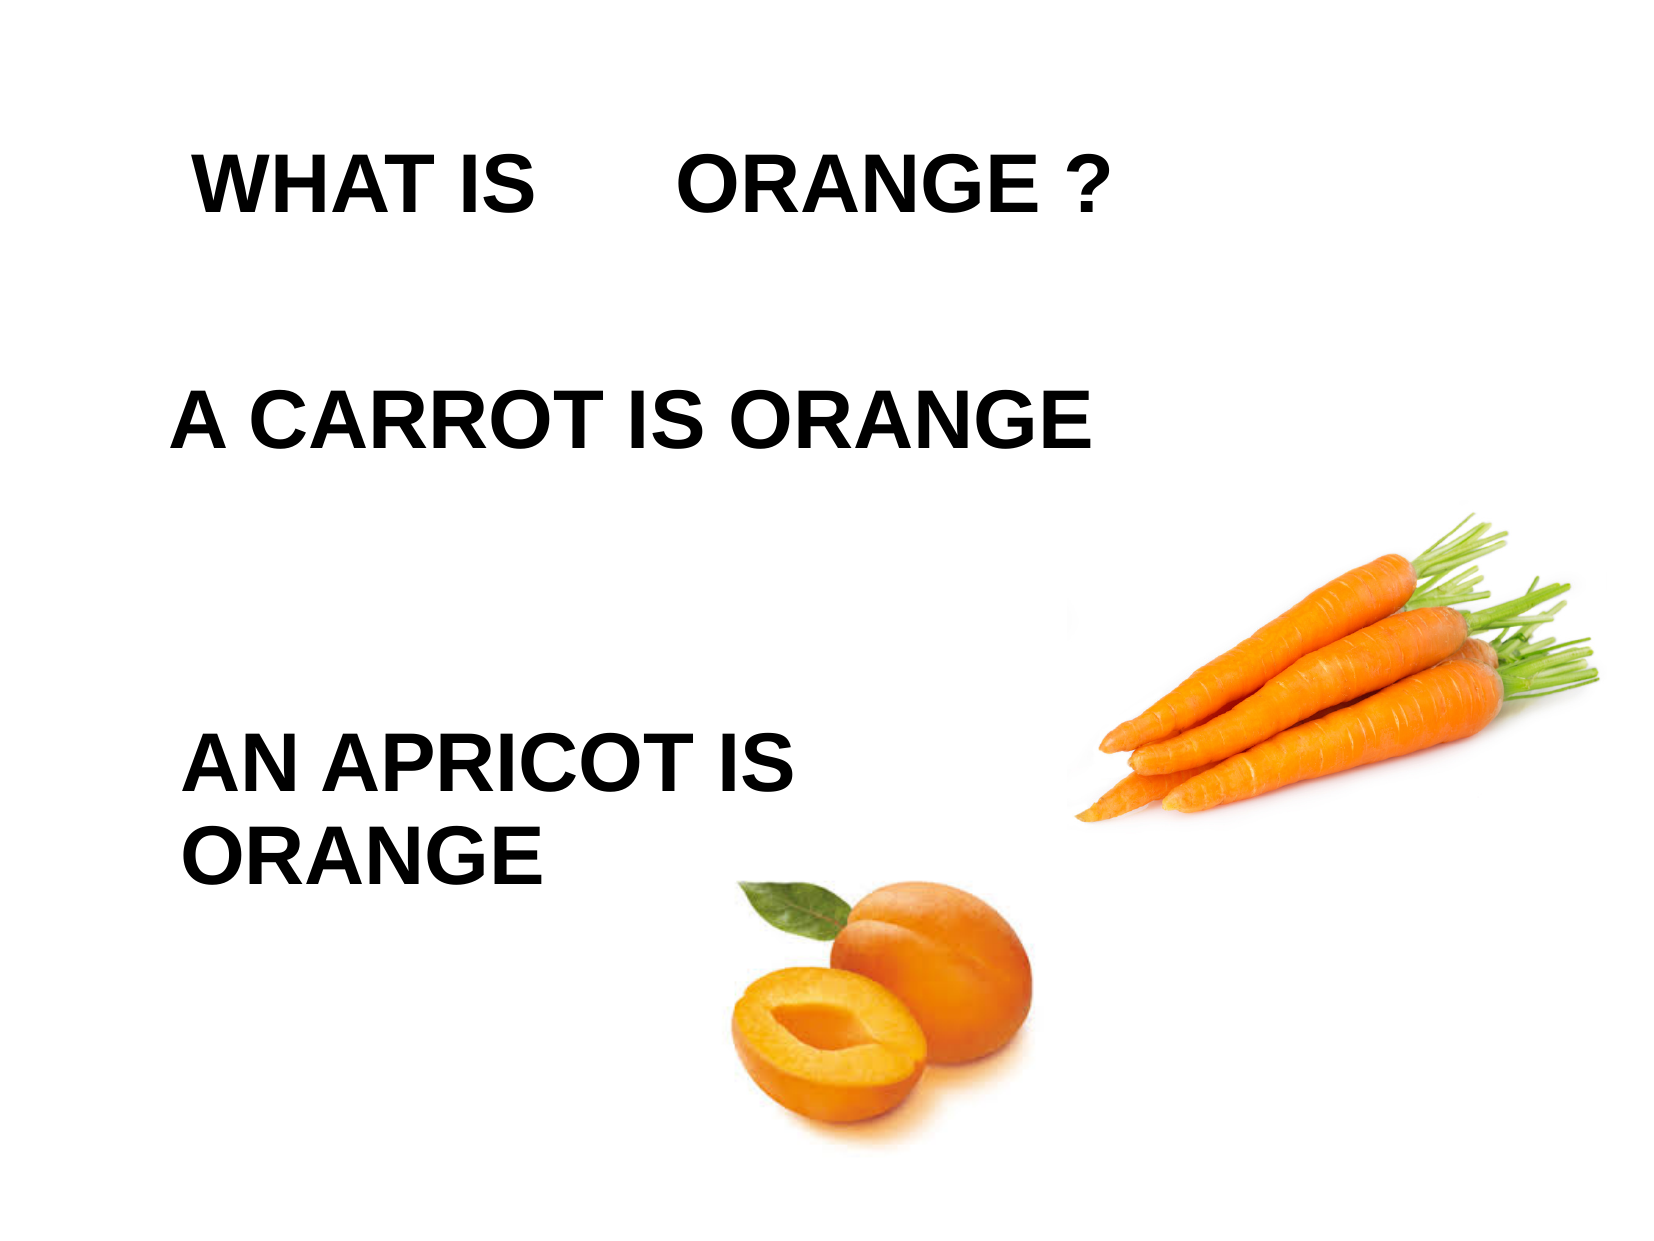

WHAT IS ORANGE ?
A CARROT IS ORANGE
AN APRICOT IS ORANGE